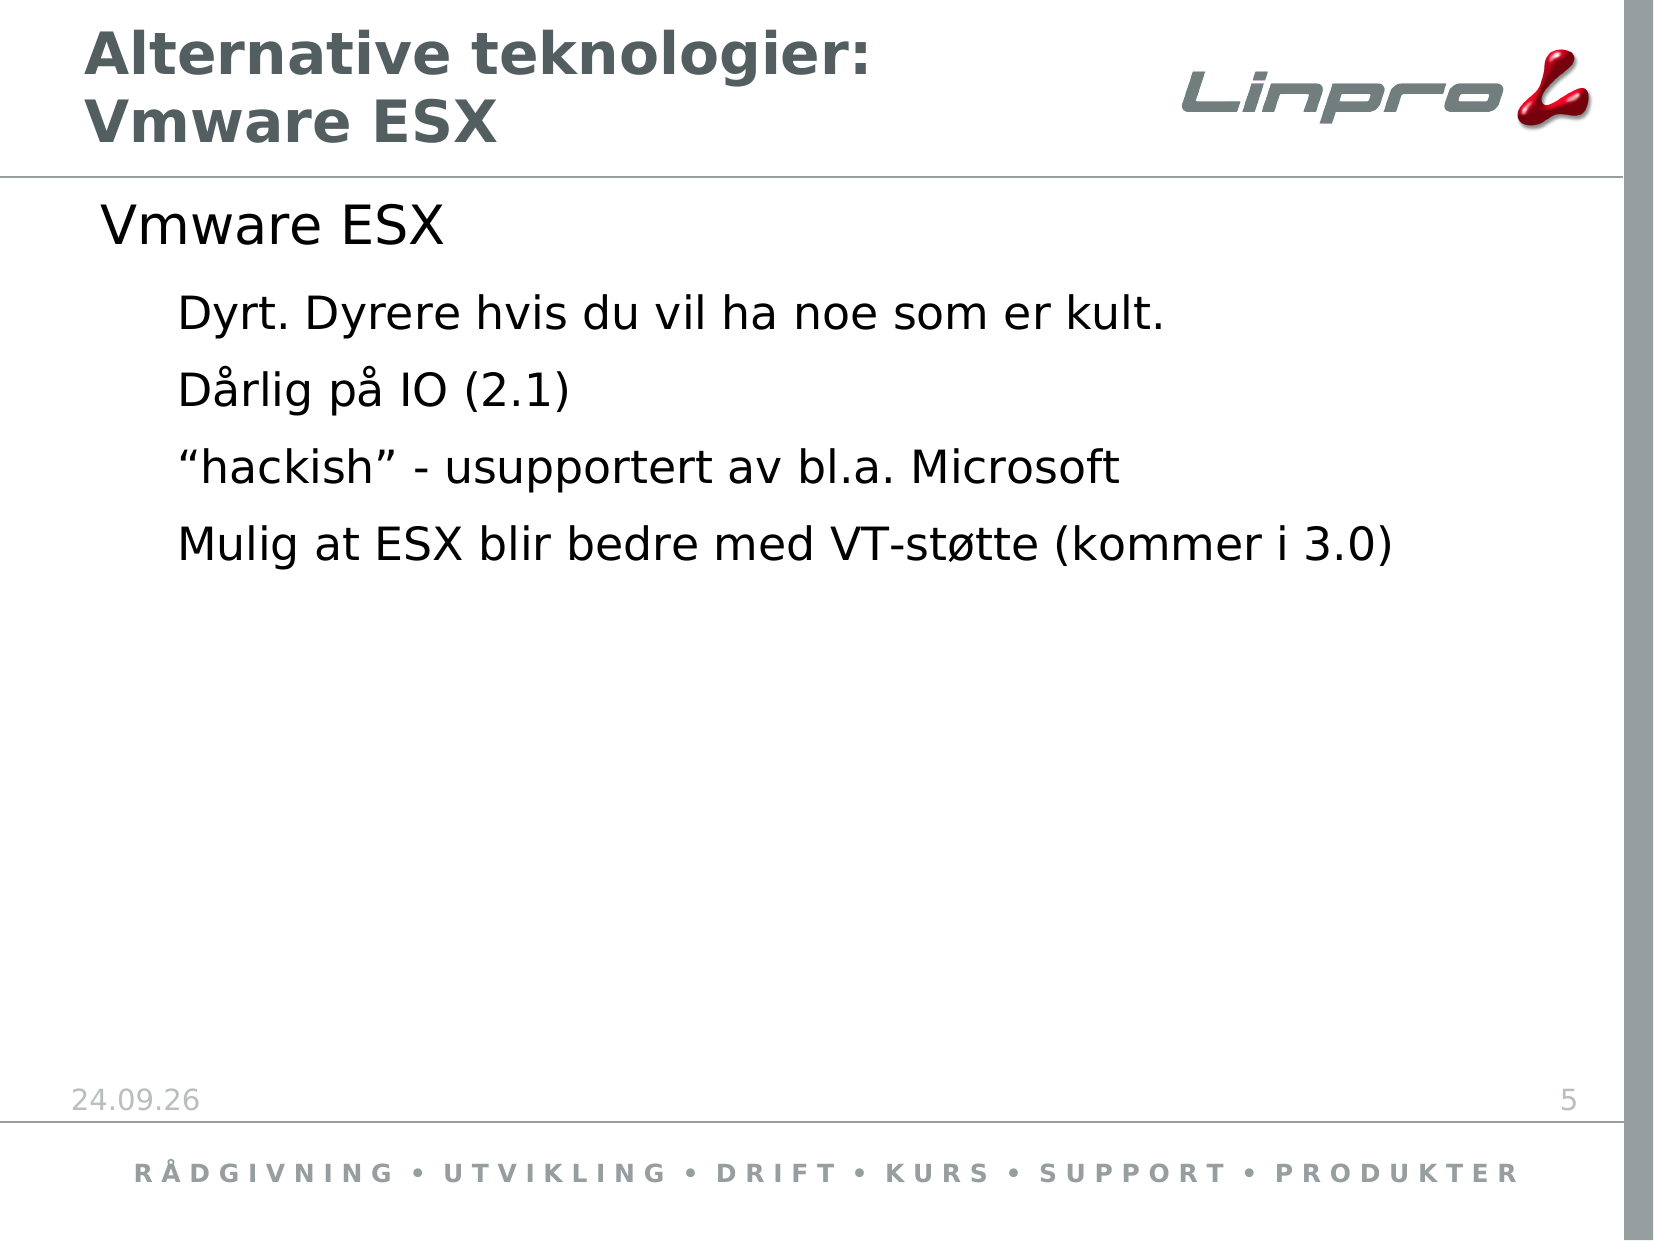

# Alternative teknologier: Vmware ESX
Vmware ESX
Dyrt. Dyrere hvis du vil ha noe som er kult.
Dårlig på IO (2.1)
“hackish” - usupportert av bl.a. Microsoft
Mulig at ESX blir bedre med VT-støtte (kommer i 3.0)
5